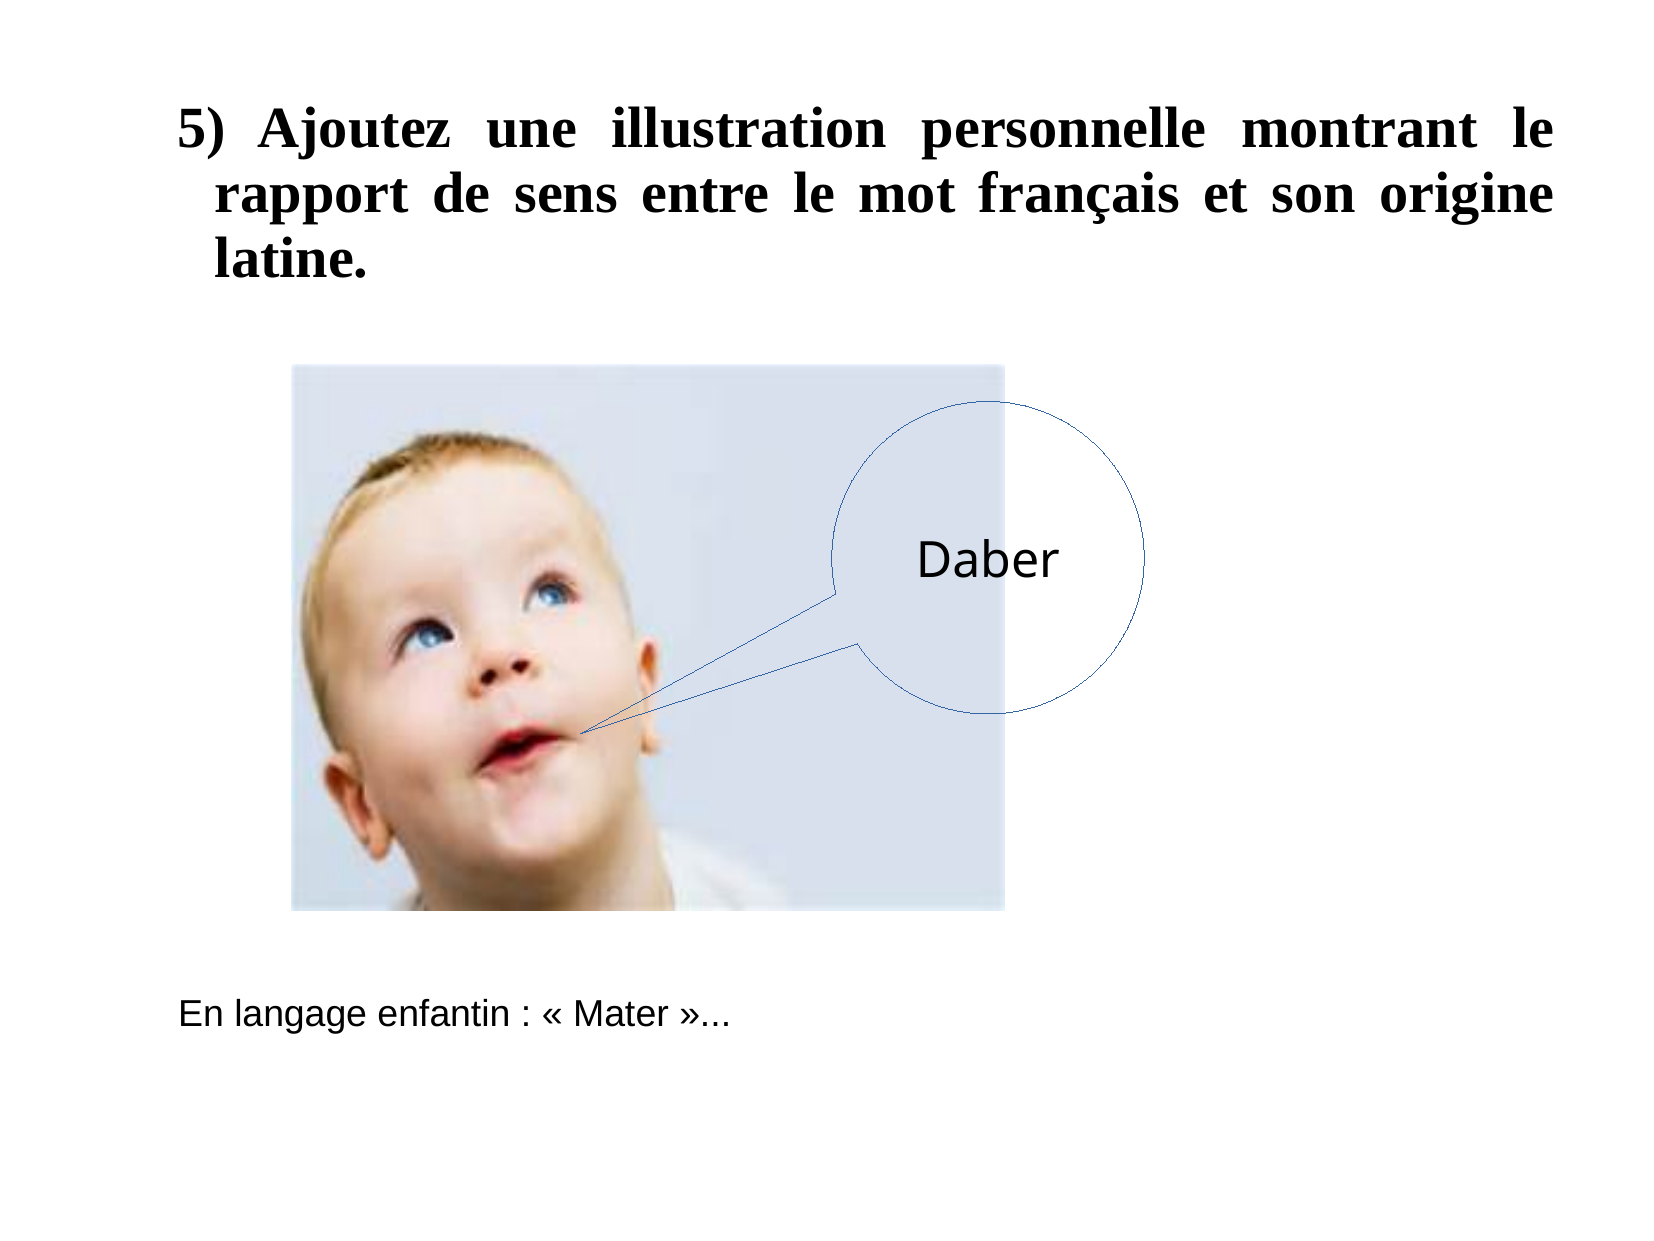

5) Ajoutez une illustration personnelle montrant le rapport de sens entre le mot français et son origine latine.
Daber
En langage enfantin : « Mater »...